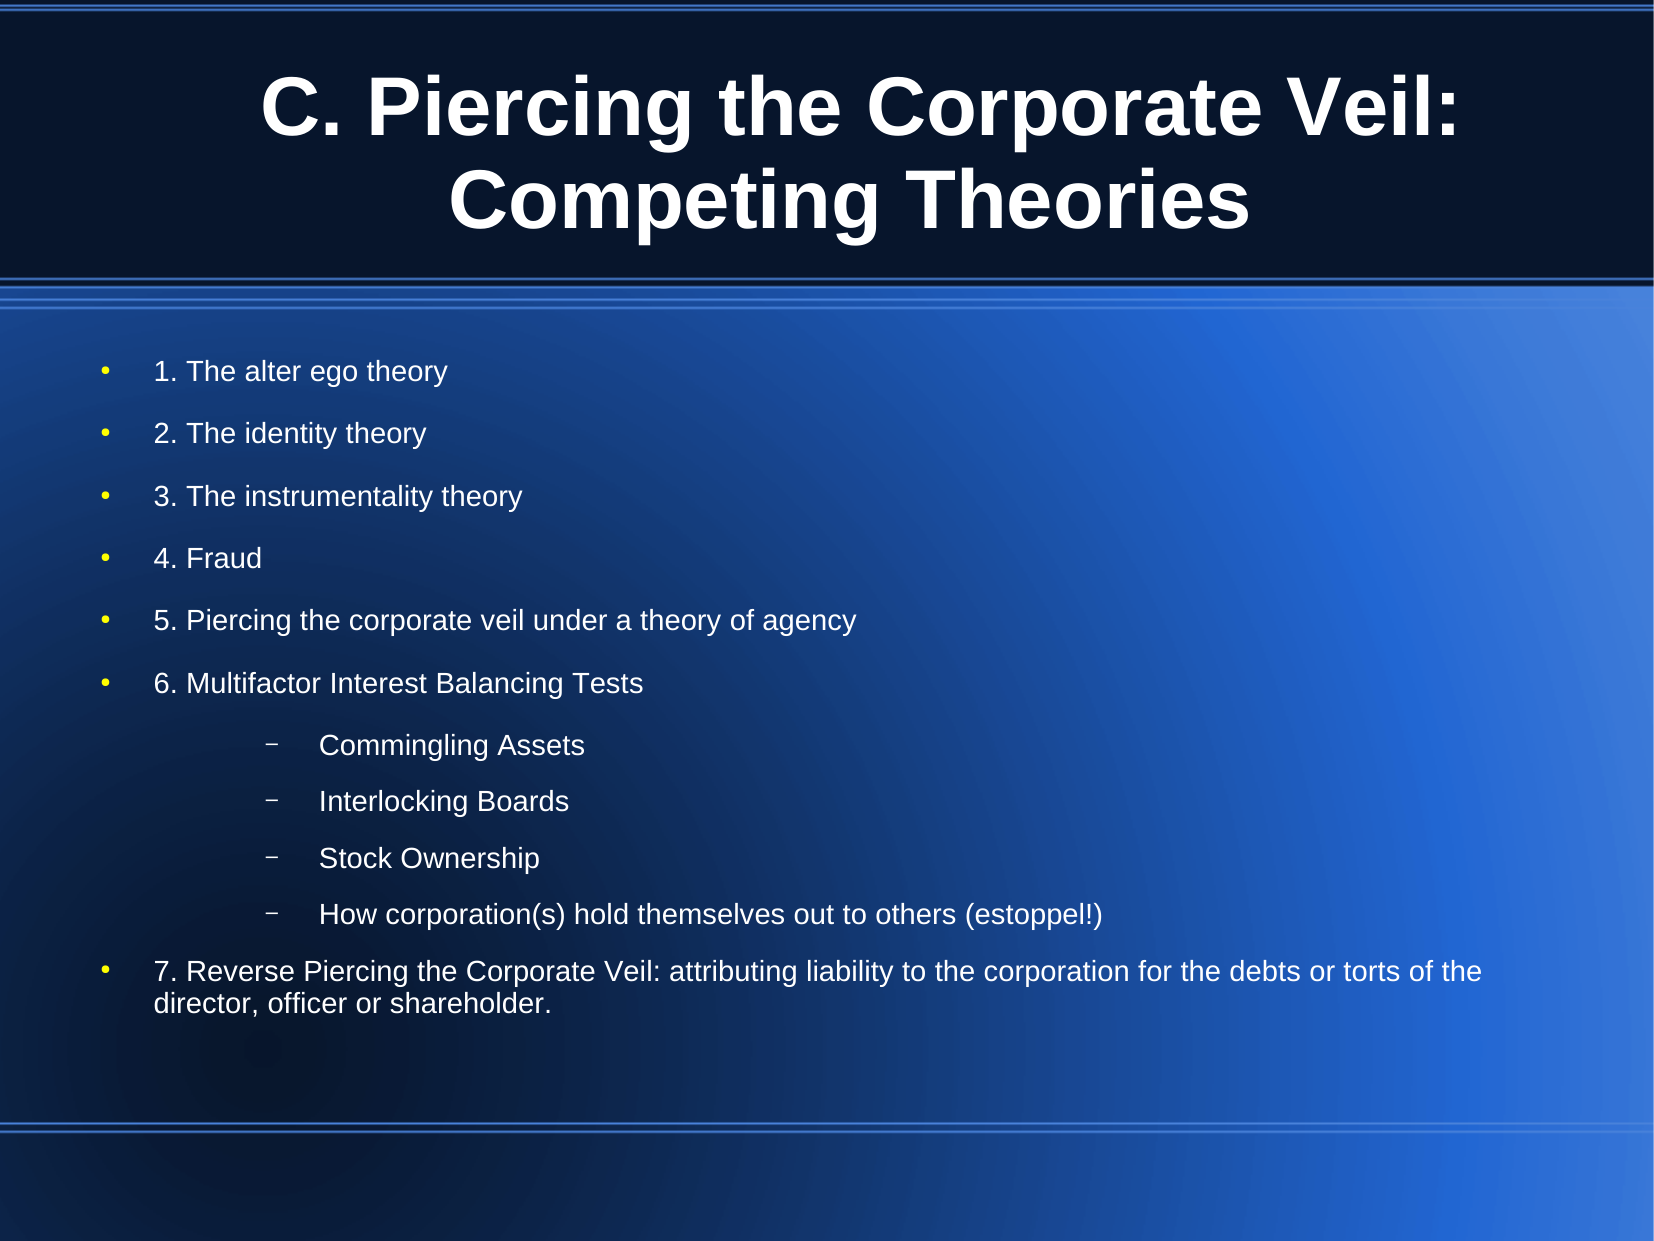

# C. Piercing the Corporate Veil: Competing Theories
1. The alter ego theory
2. The identity theory
3. The instrumentality theory
4. Fraud
5. Piercing the corporate veil under a theory of agency
6. Multifactor Interest Balancing Tests
Commingling Assets
Interlocking Boards
Stock Ownership
How corporation(s) hold themselves out to others (estoppel!)
7. Reverse Piercing the Corporate Veil: attributing liability to the corporation for the debts or torts of the director, officer or shareholder.